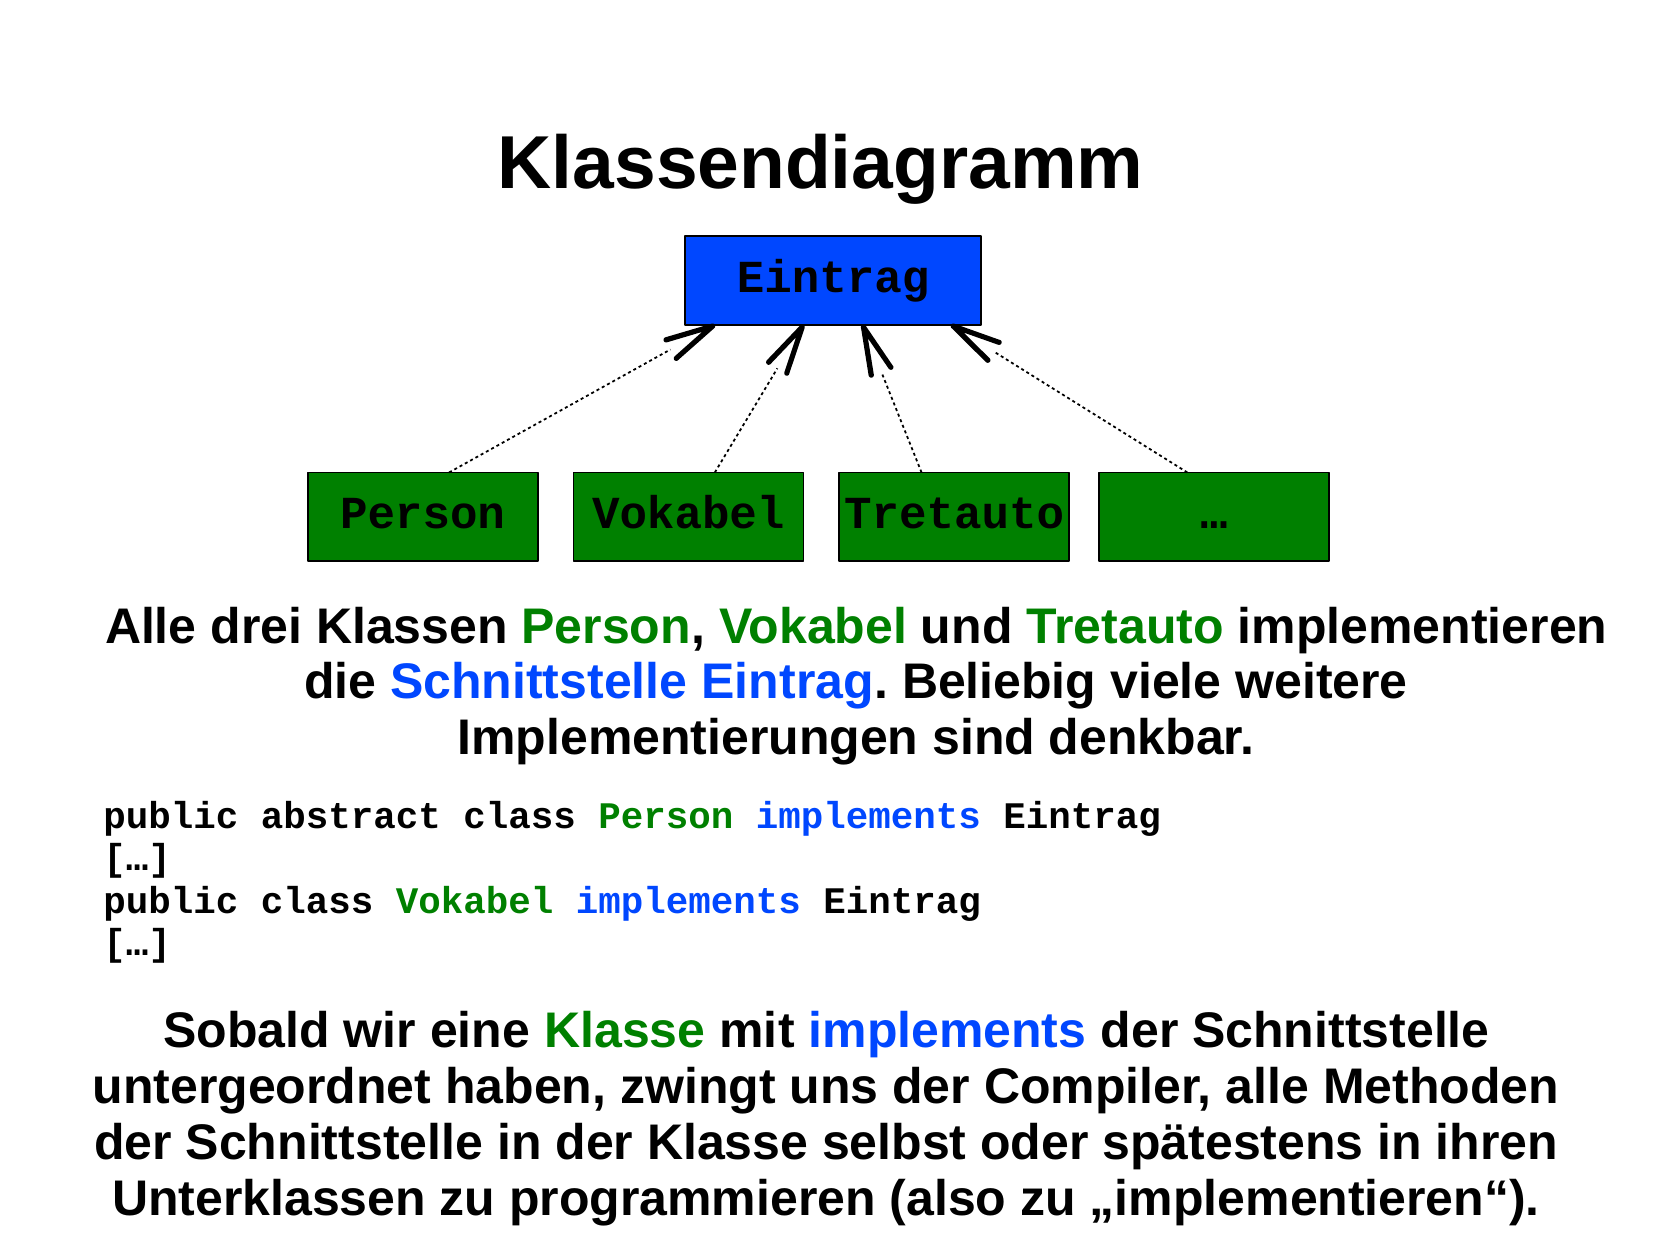

# Klassendiagramm
Eintrag
Person
Vokabel
Tretauto
…
Alle drei Klassen Person, Vokabel und Tretauto implementieren die Schnittstelle Eintrag. Beliebig viele weitere Implementierungen sind denkbar.
public abstract class Person implements Eintrag
[…]
public class Vokabel implements Eintrag
[…]
Sobald wir eine Klasse mit implements der Schnittstelle untergeordnet haben, zwingt uns der Compiler, alle Methoden der Schnittstelle in der Klasse selbst oder spätestens in ihren Unterklassen zu programmieren (also zu „implementieren“).